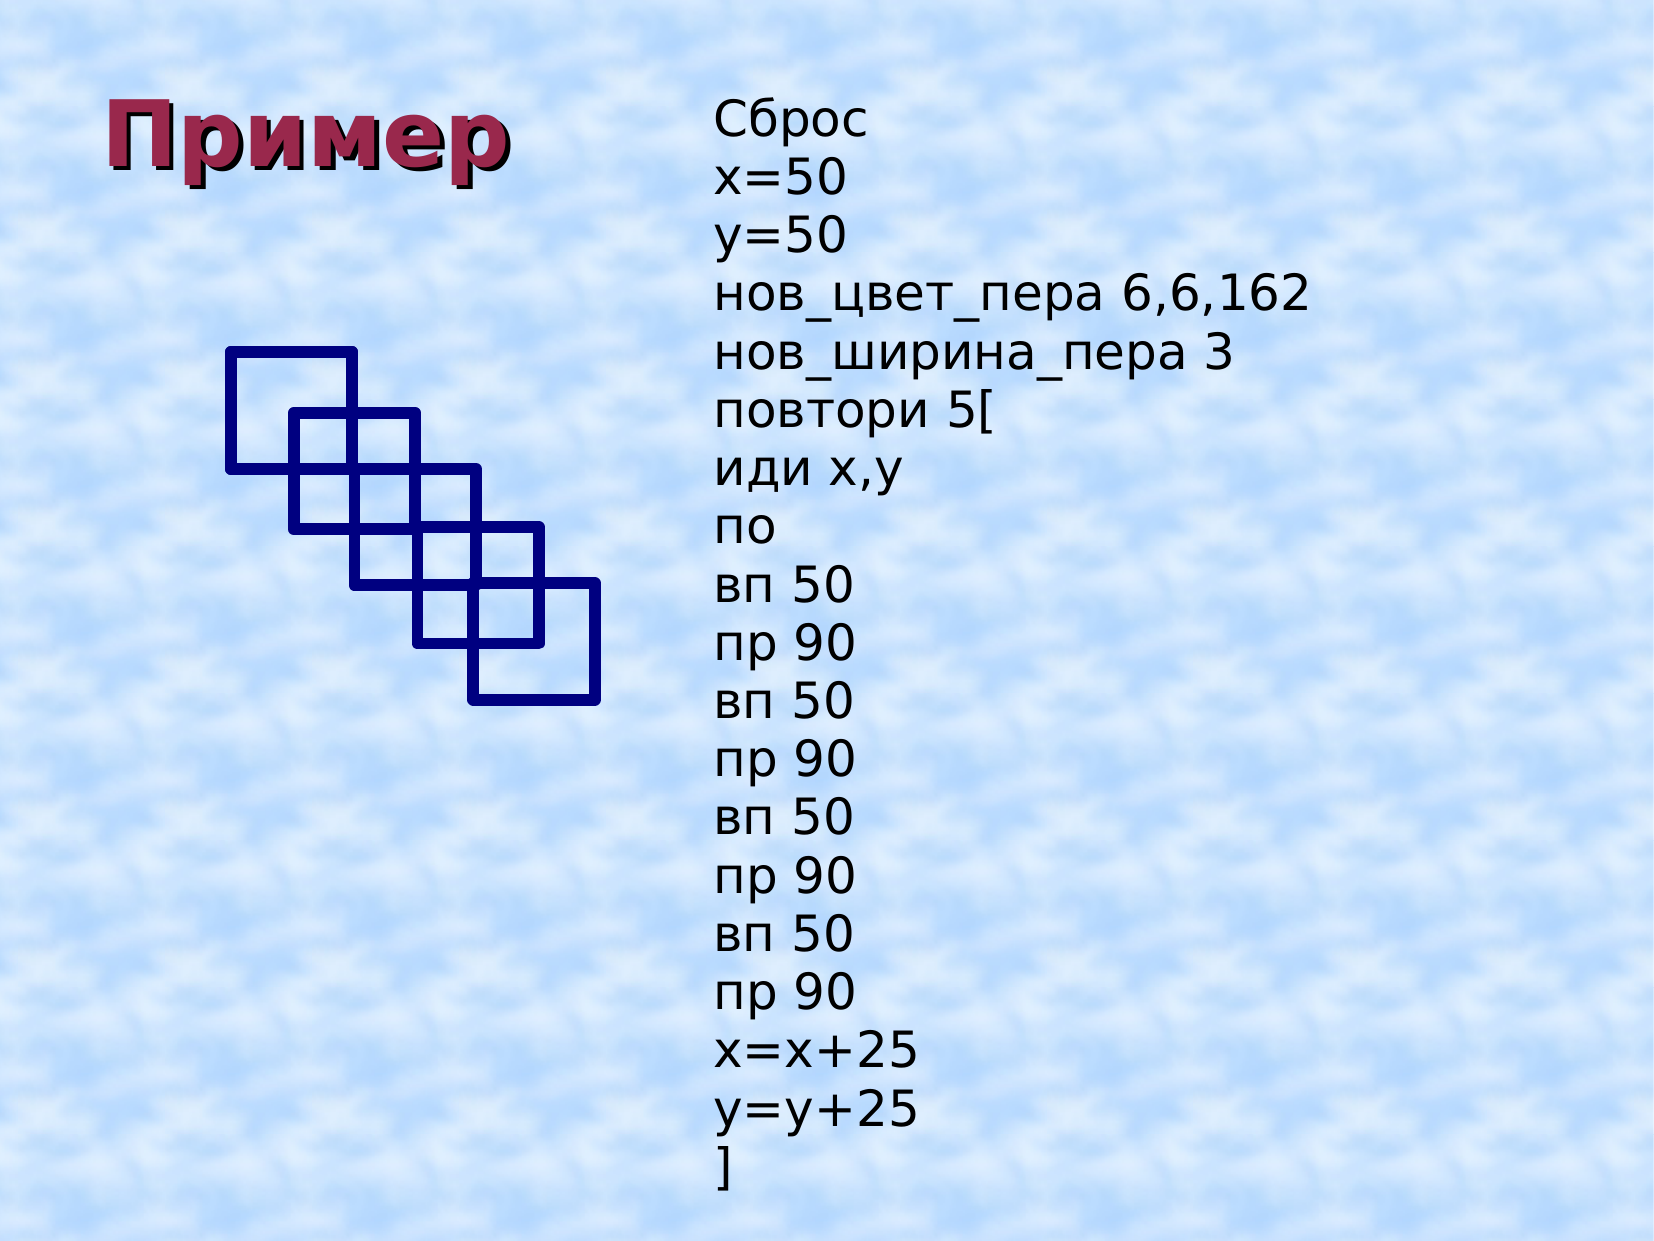

# Пример
Сброс
x=50
y=50
нов_цвет_пера 6,6,162
нов_ширина_пера 3
повтори 5[
иди x,y
по
вп 50
пр 90
вп 50
пр 90
вп 50
пр 90
вп 50
пр 90
x=x+25
y=y+25
]